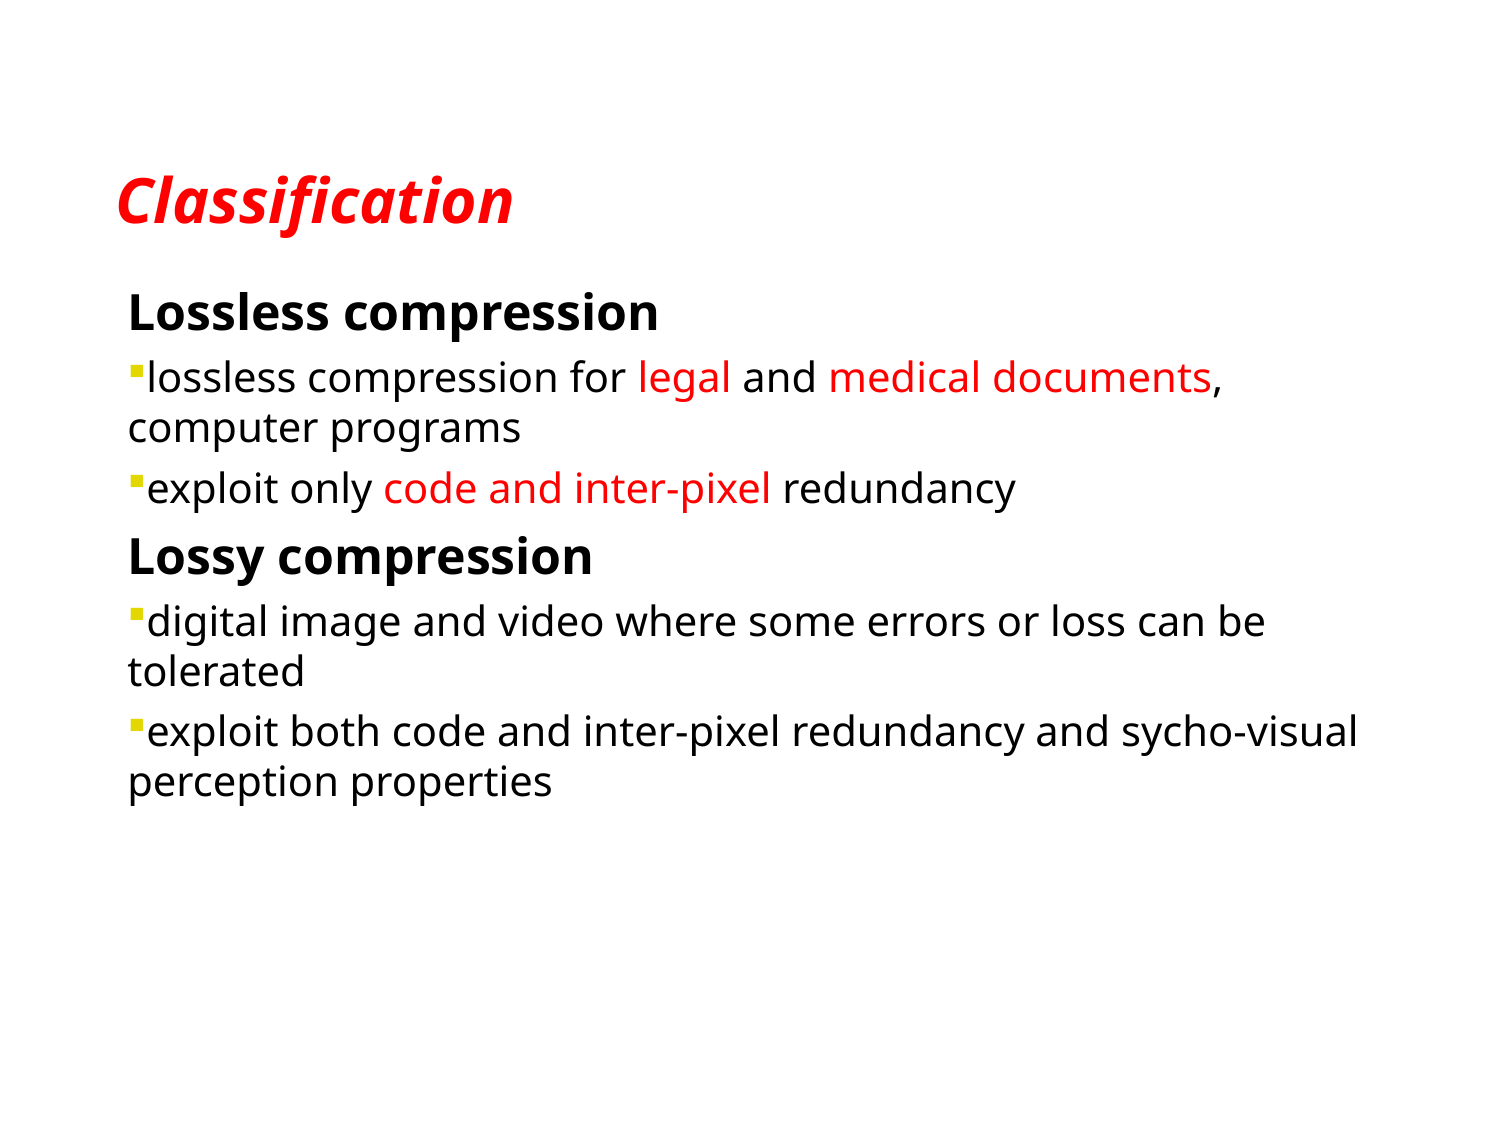

Classification
Lossless compression
lossless compression for legal and medical documents, computer programs
exploit only code and inter-pixel redundancy
Lossy compression
digital image and video where some errors or loss can be tolerated
exploit both code and inter-pixel redundancy and sycho-visual perception properties